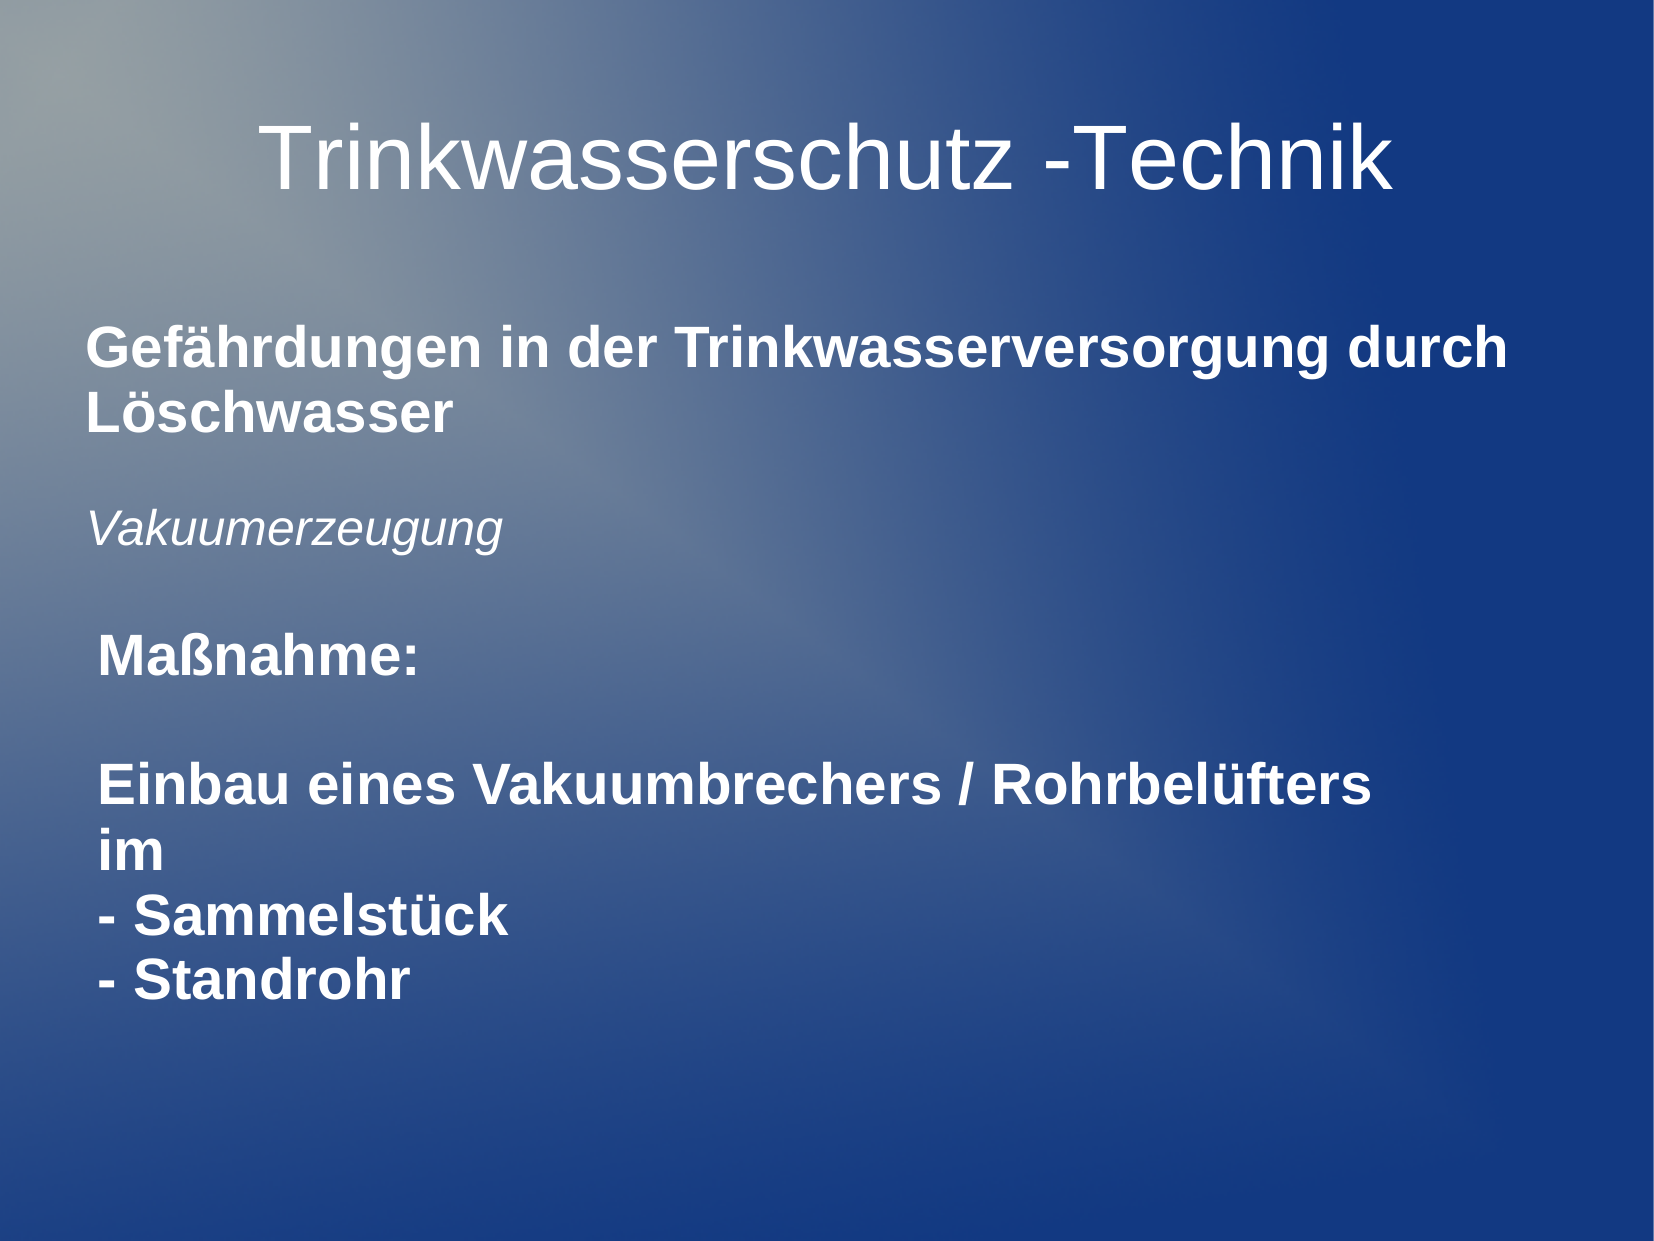

# Trinkwasserschutz -Technik
Gefährdungen in der Trinkwasserversorgung durch
Löschwasser
Vakuumerzeugung
Maßnahme:
Einbau eines Vakuumbrechers / Rohrbelüfters im
- Sammelstück
- Standrohr